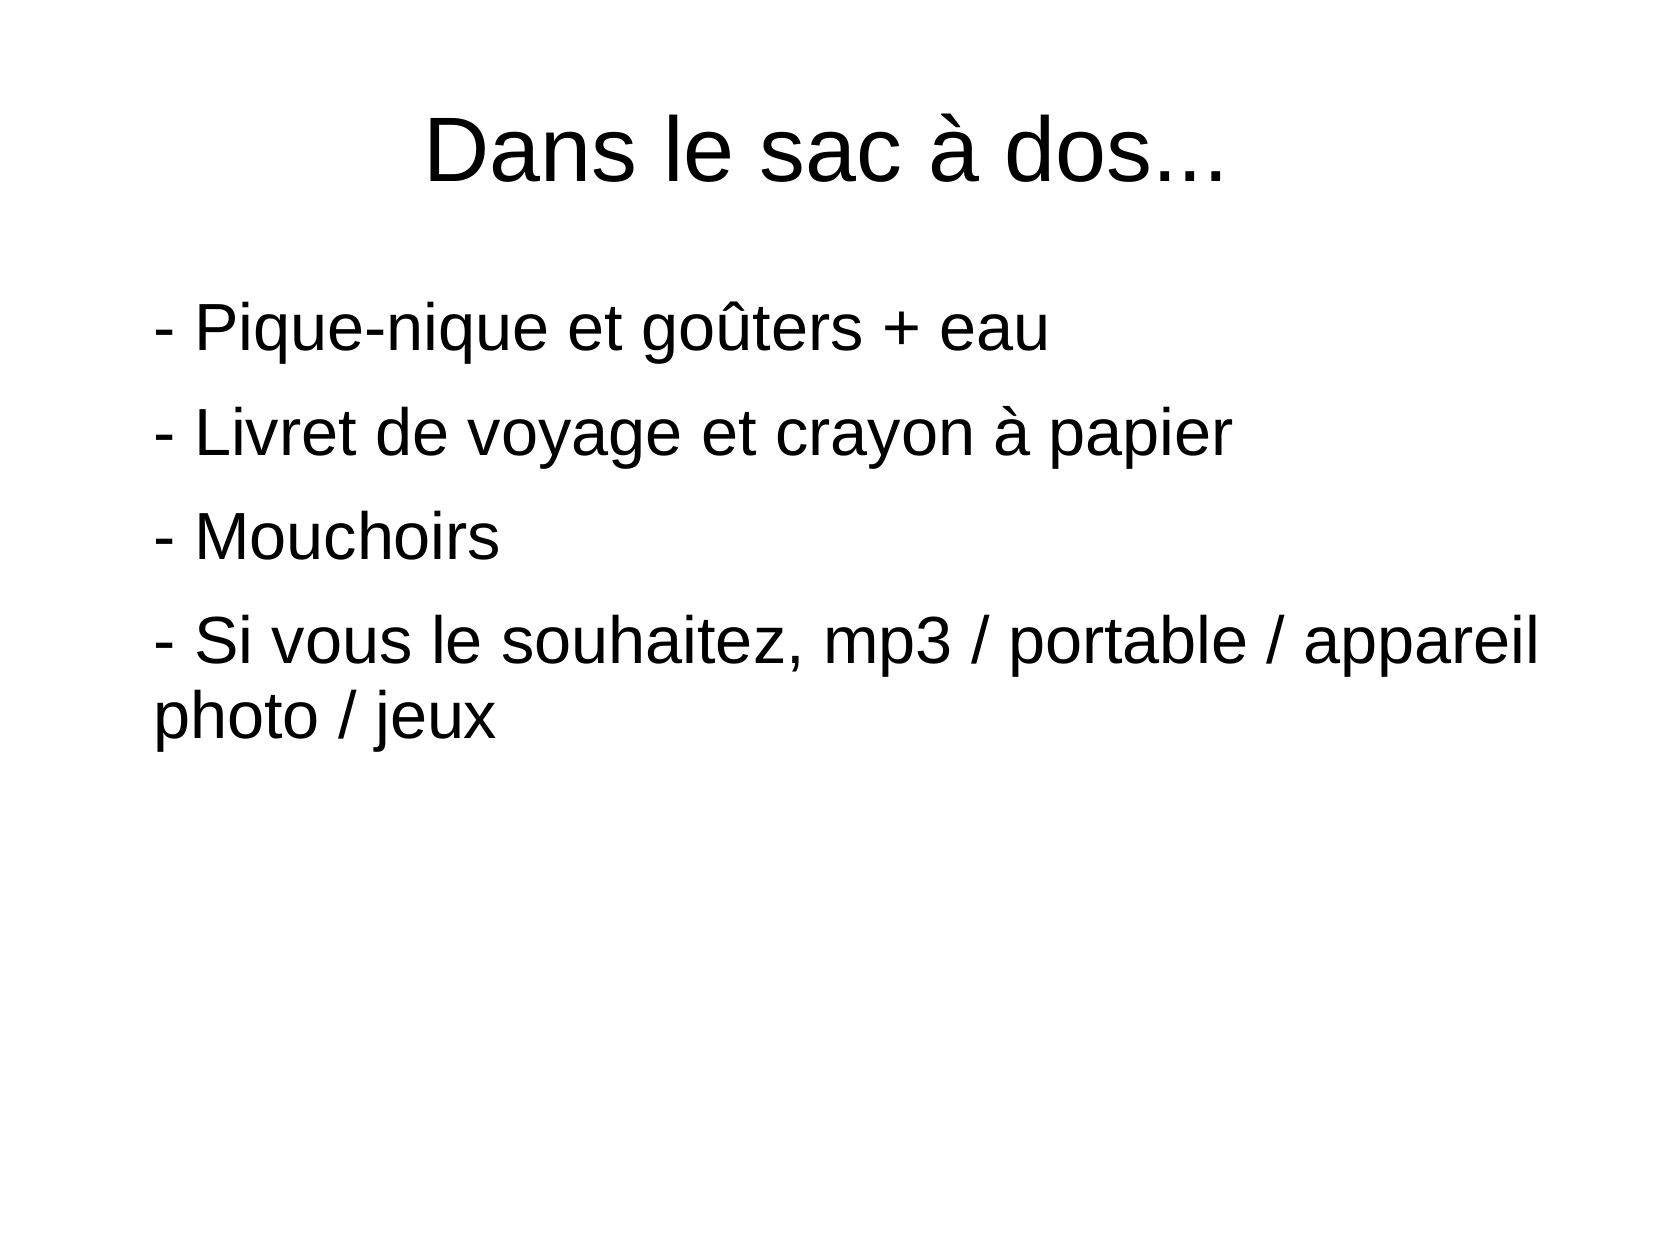

# Dans le sac à dos...
- Pique-nique et goûters + eau
- Livret de voyage et crayon à papier
- Mouchoirs
- Si vous le souhaitez, mp3 / portable / appareil photo / jeux